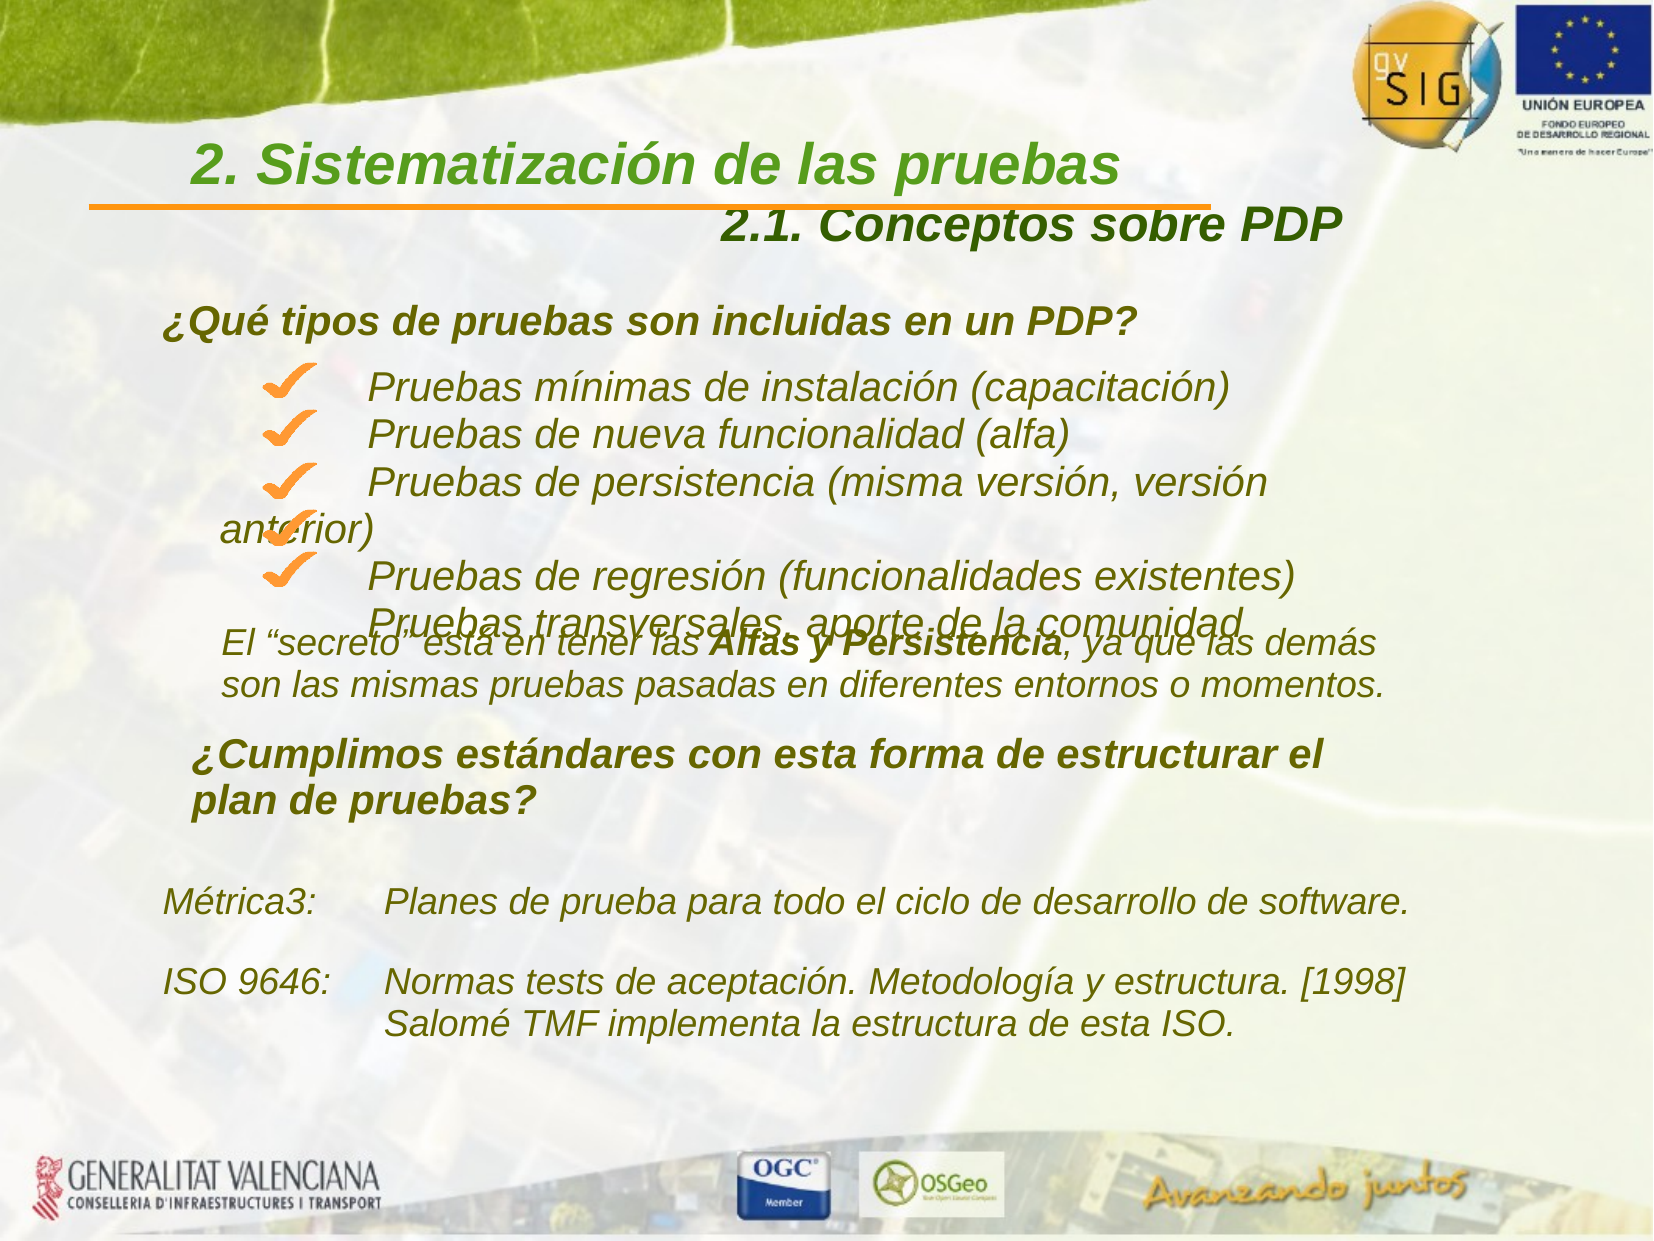

2. Sistematización de las pruebas
2.1. Conceptos sobre PDP
¿Qué tipos de pruebas son incluidas en un PDP?
		Pruebas mínimas de instalación (capacitación)
		Pruebas de nueva funcionalidad (alfa)
		Pruebas de persistencia (misma versión, versión anterior)
		Pruebas de regresión (funcionalidades existentes)
		Pruebas transversales, aporte de la comunidad
El “secreto” está en tener las Alfas y Persistencia, ya que las demás son las mismas pruebas pasadas en diferentes entornos o momentos.
¿Cumplimos estándares con esta forma de estructurar el plan de pruebas?
Métrica3: 	Planes de prueba para todo el ciclo de desarrollo de software.
ISO 9646: 	Normas tests de aceptación. Metodología y estructura. [1998]
			Salomé TMF implementa la estructura de esta ISO.